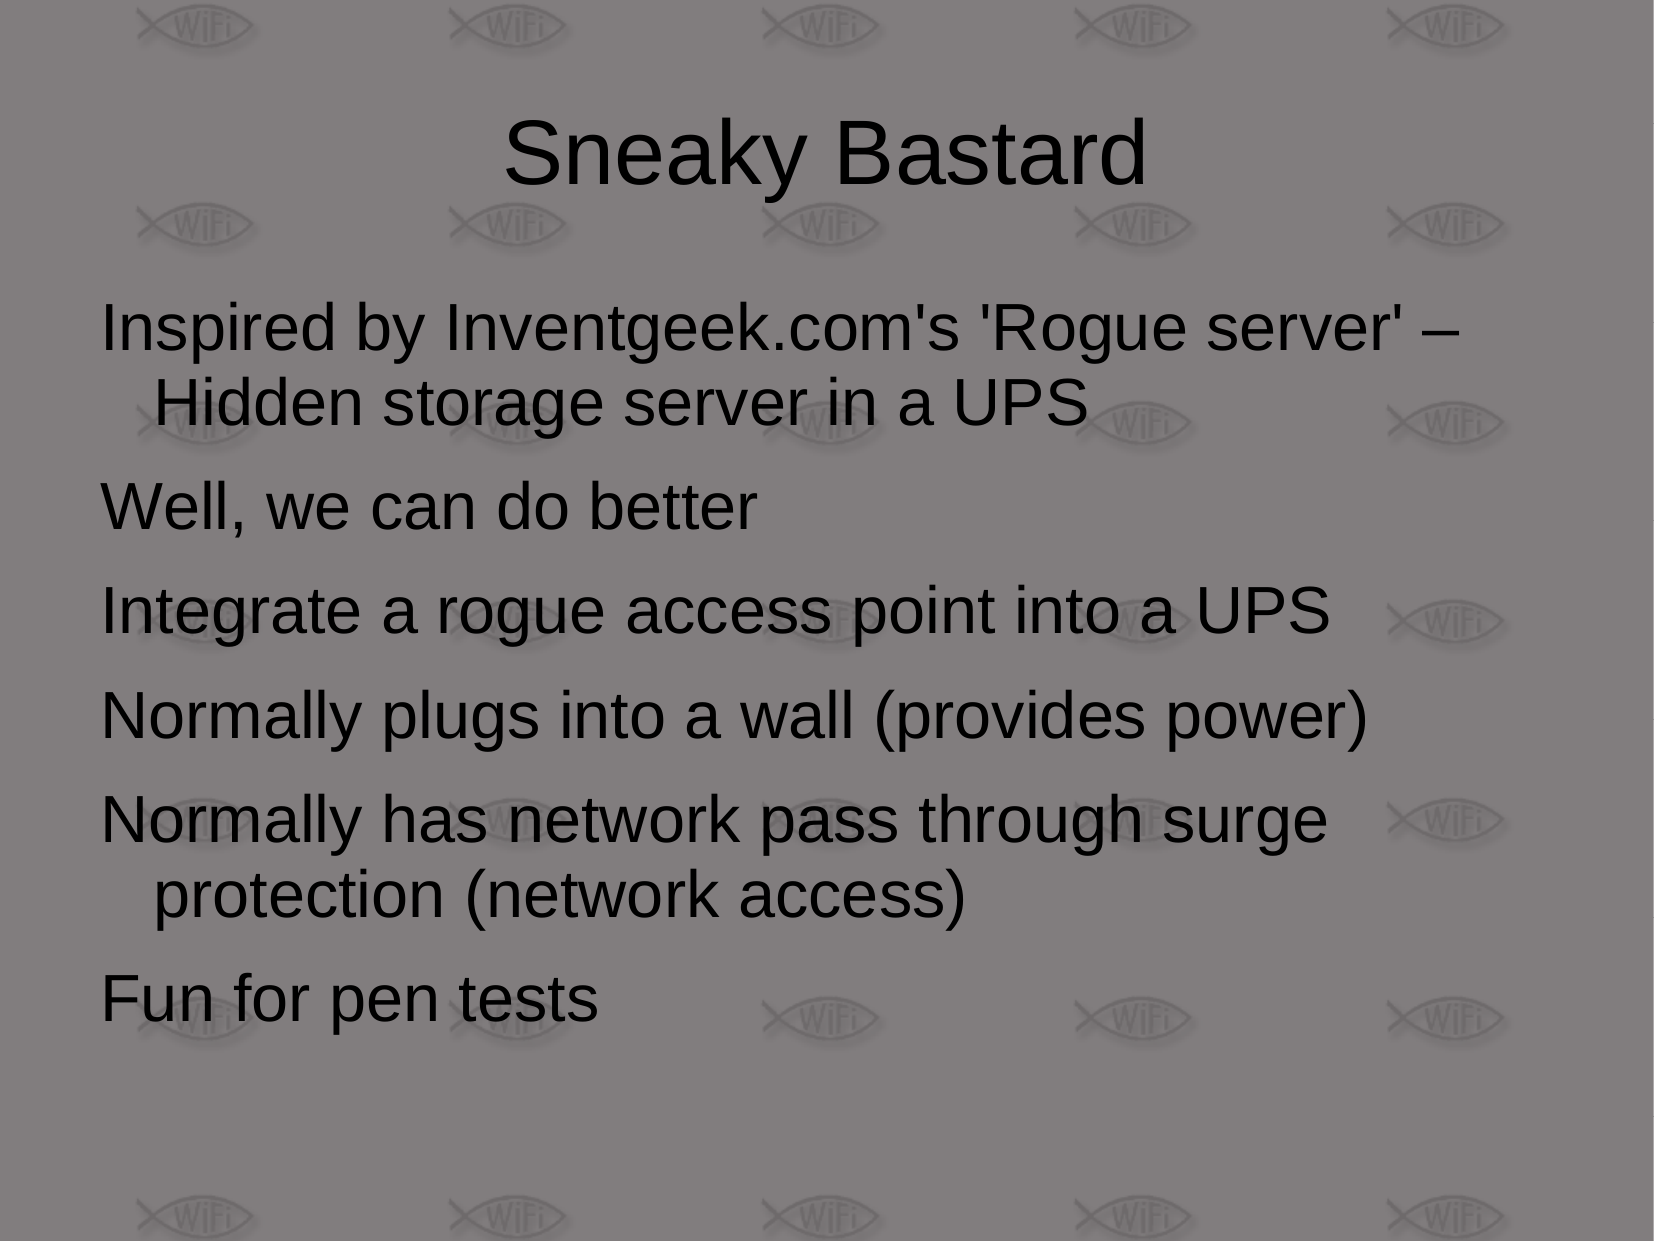

# Sneaky Bastard
Inspired by Inventgeek.com's 'Rogue server' – Hidden storage server in a UPS
Well, we can do better
Integrate a rogue access point into a UPS
Normally plugs into a wall (provides power)
Normally has network pass through surge protection (network access)
Fun for pen tests